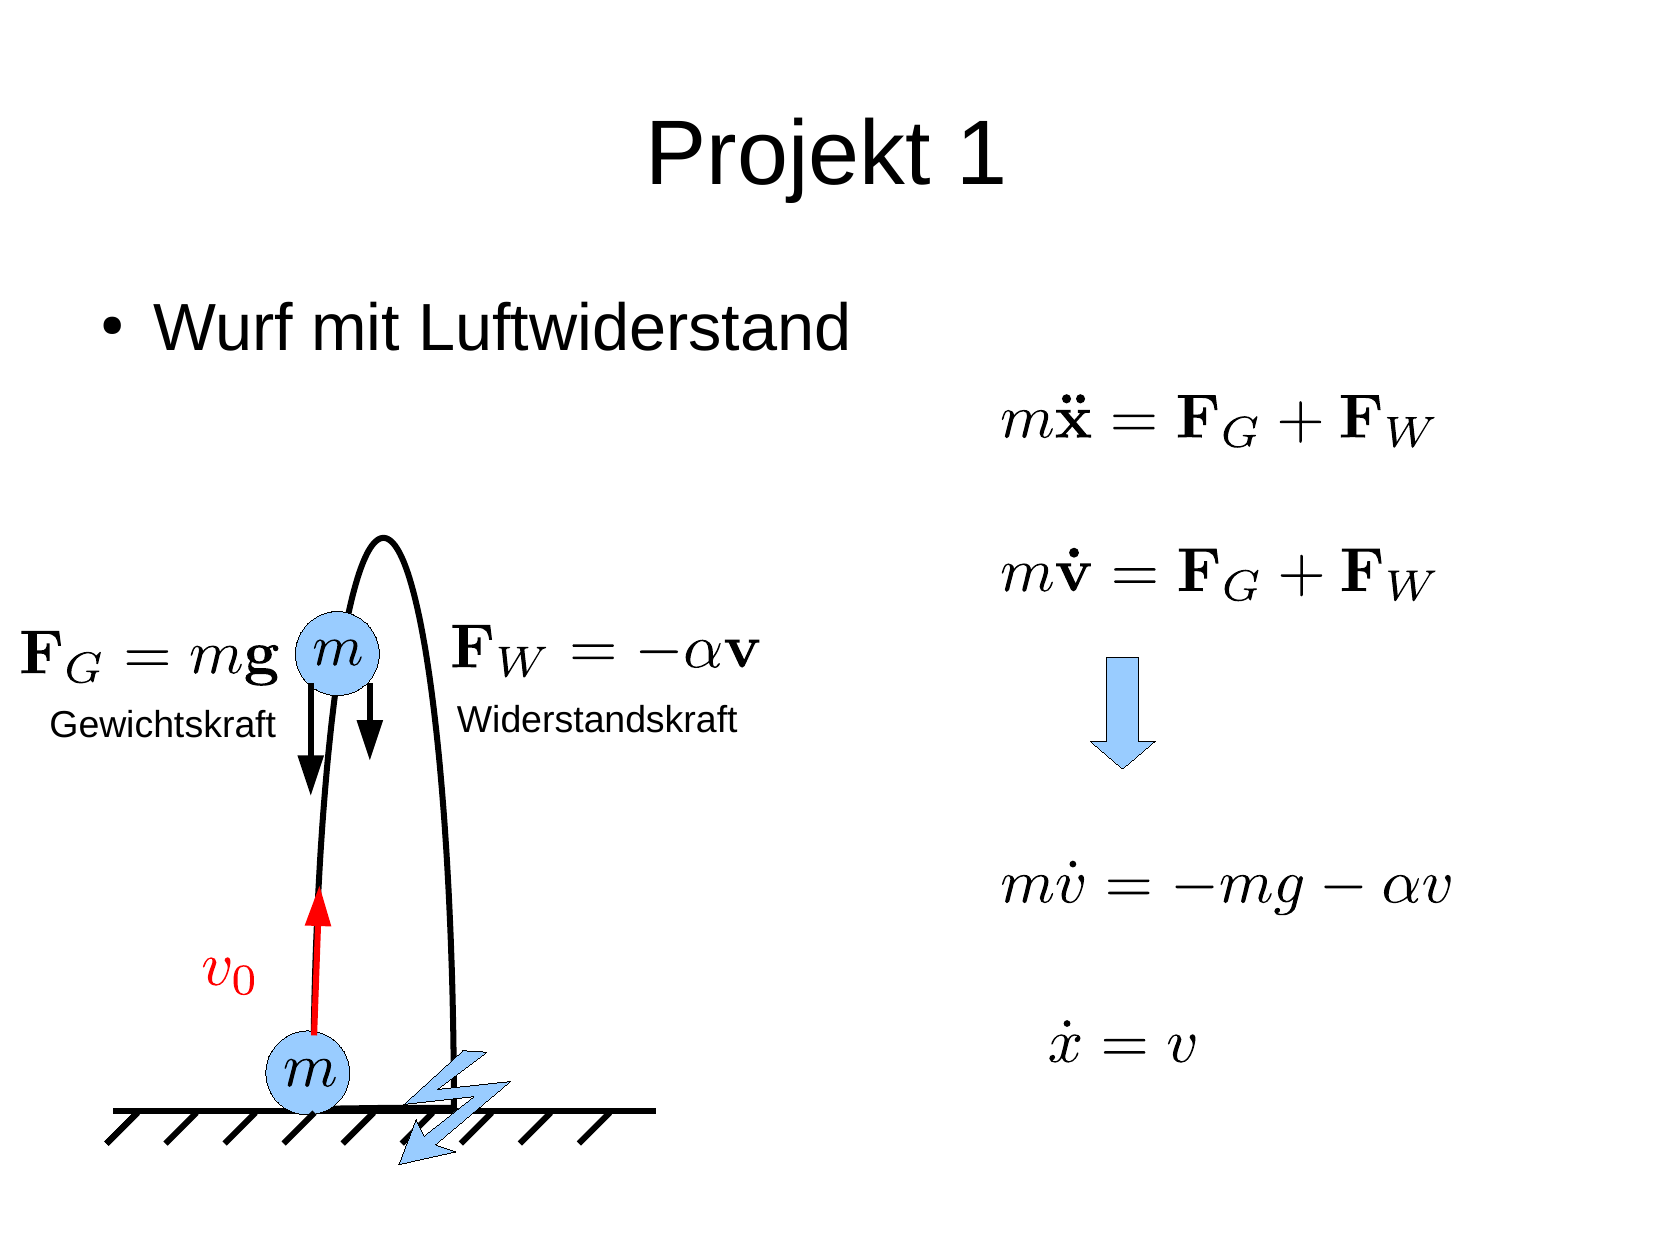

# Projekt 1
Wurf mit Luftwiderstand
Widerstandskraft
Gewichtskraft